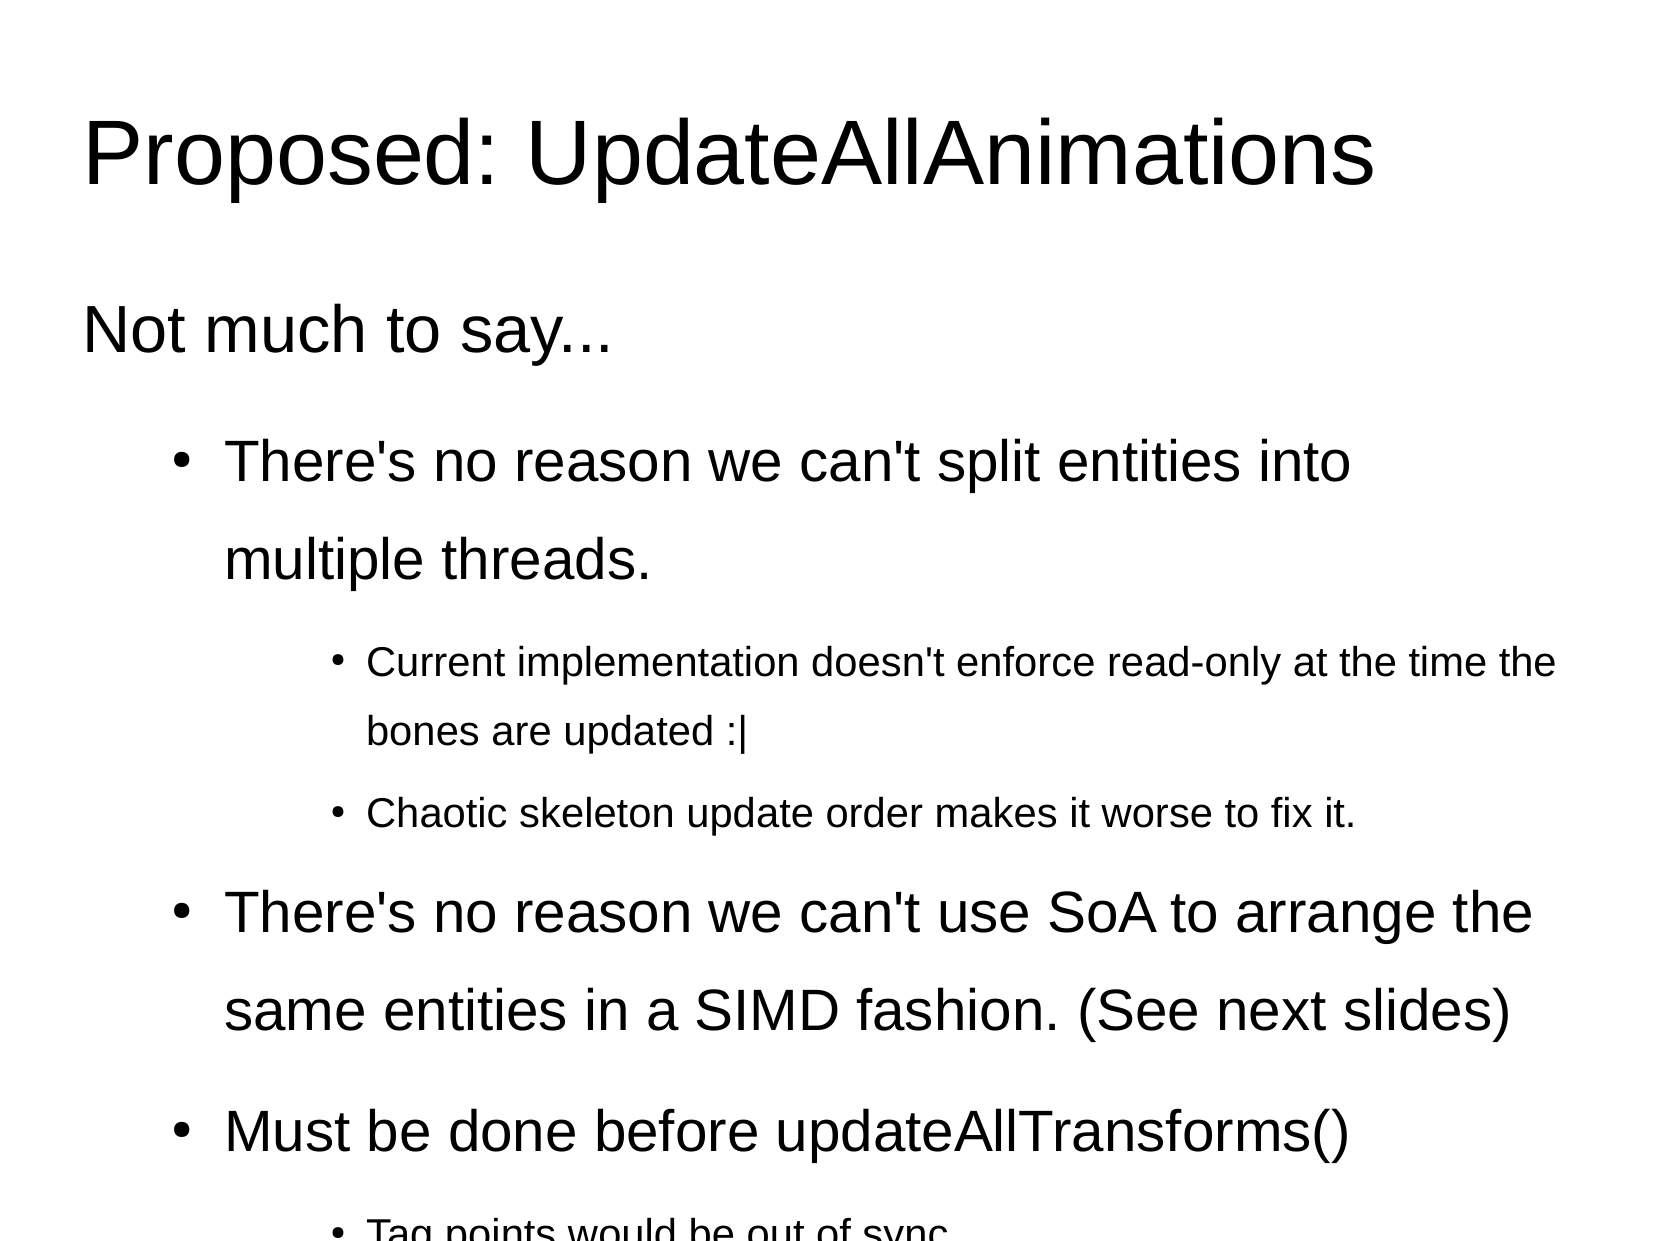

# Proposed: UpdateAllAnimations
Not much to say...
There's no reason we can't split entities into multiple threads.
Current implementation doesn't enforce read-only at the time the bones are updated :|
Chaotic skeleton update order makes it worse to fix it.
There's no reason we can't use SoA to arrange the same entities in a SIMD fashion. (See next slides)
Must be done before updateAllTransforms()
Tag points would be out of sync.